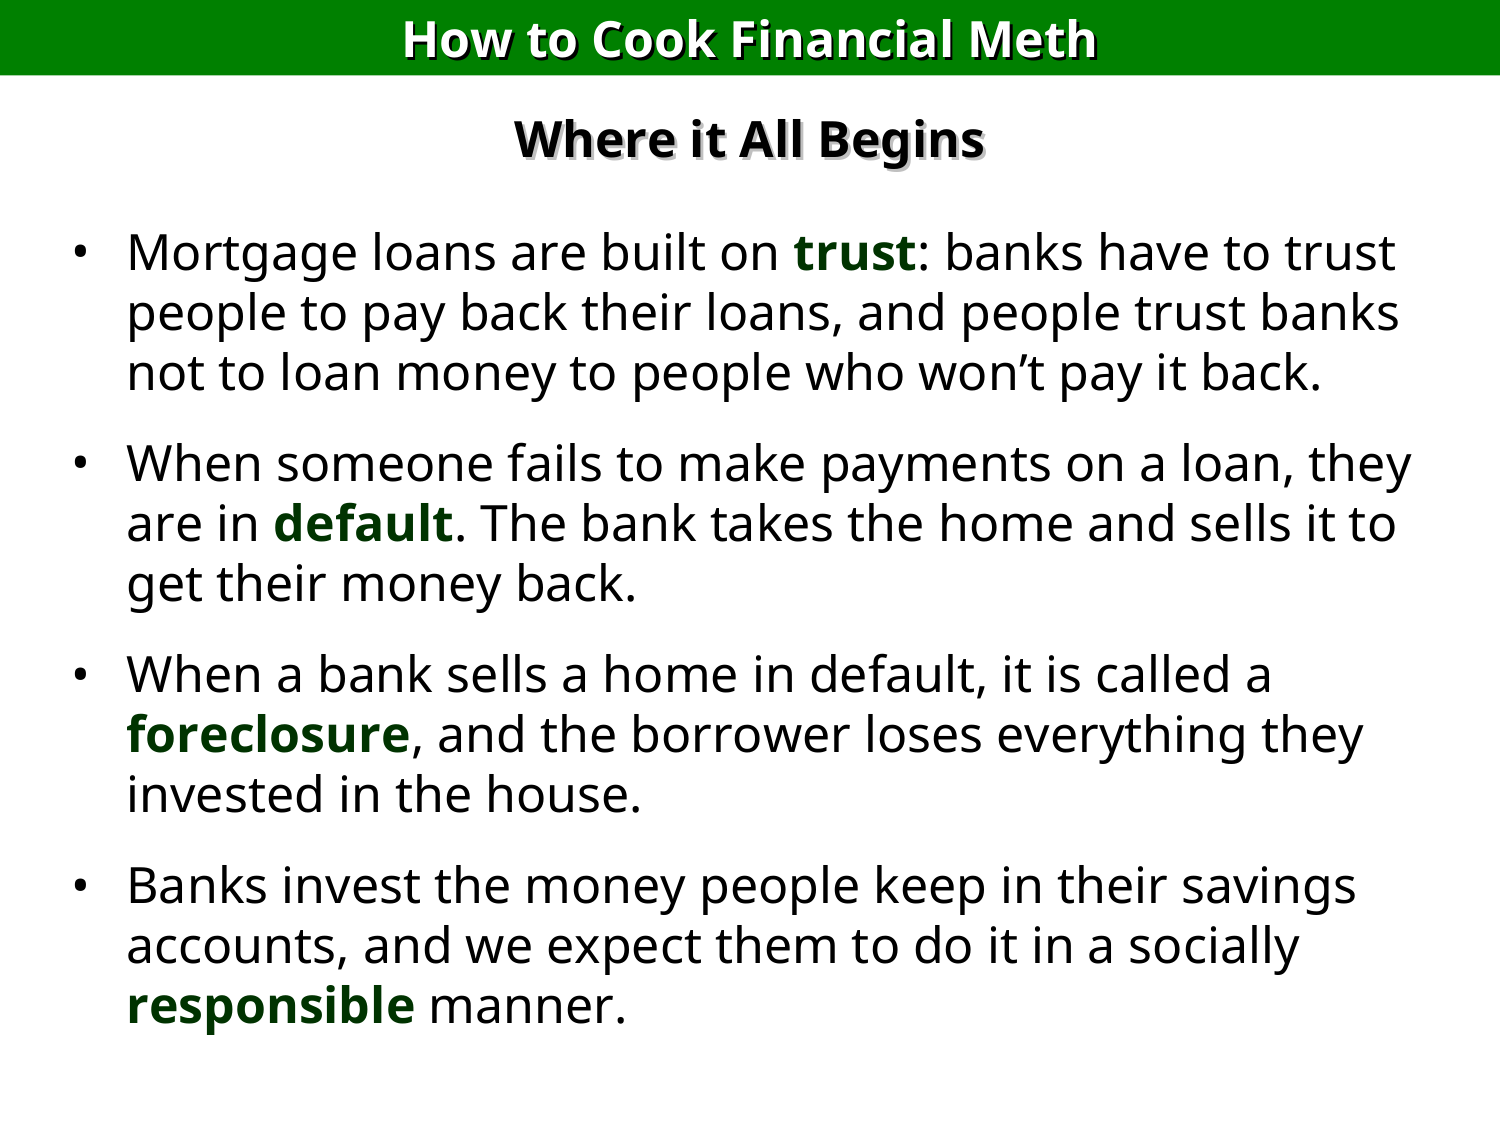

How to Cook Financial Meth
# Where it All Begins
Mortgage loans are built on trust: banks have to trust people to pay back their loans, and people trust banks not to loan money to people who won’t pay it back.
When someone fails to make payments on a loan, they are in default. The bank takes the home and sells it to get their money back.
When a bank sells a home in default, it is called a foreclosure, and the borrower loses everything they invested in the house.
Banks invest the money people keep in their savings accounts, and we expect them to do it in a socially responsible manner.